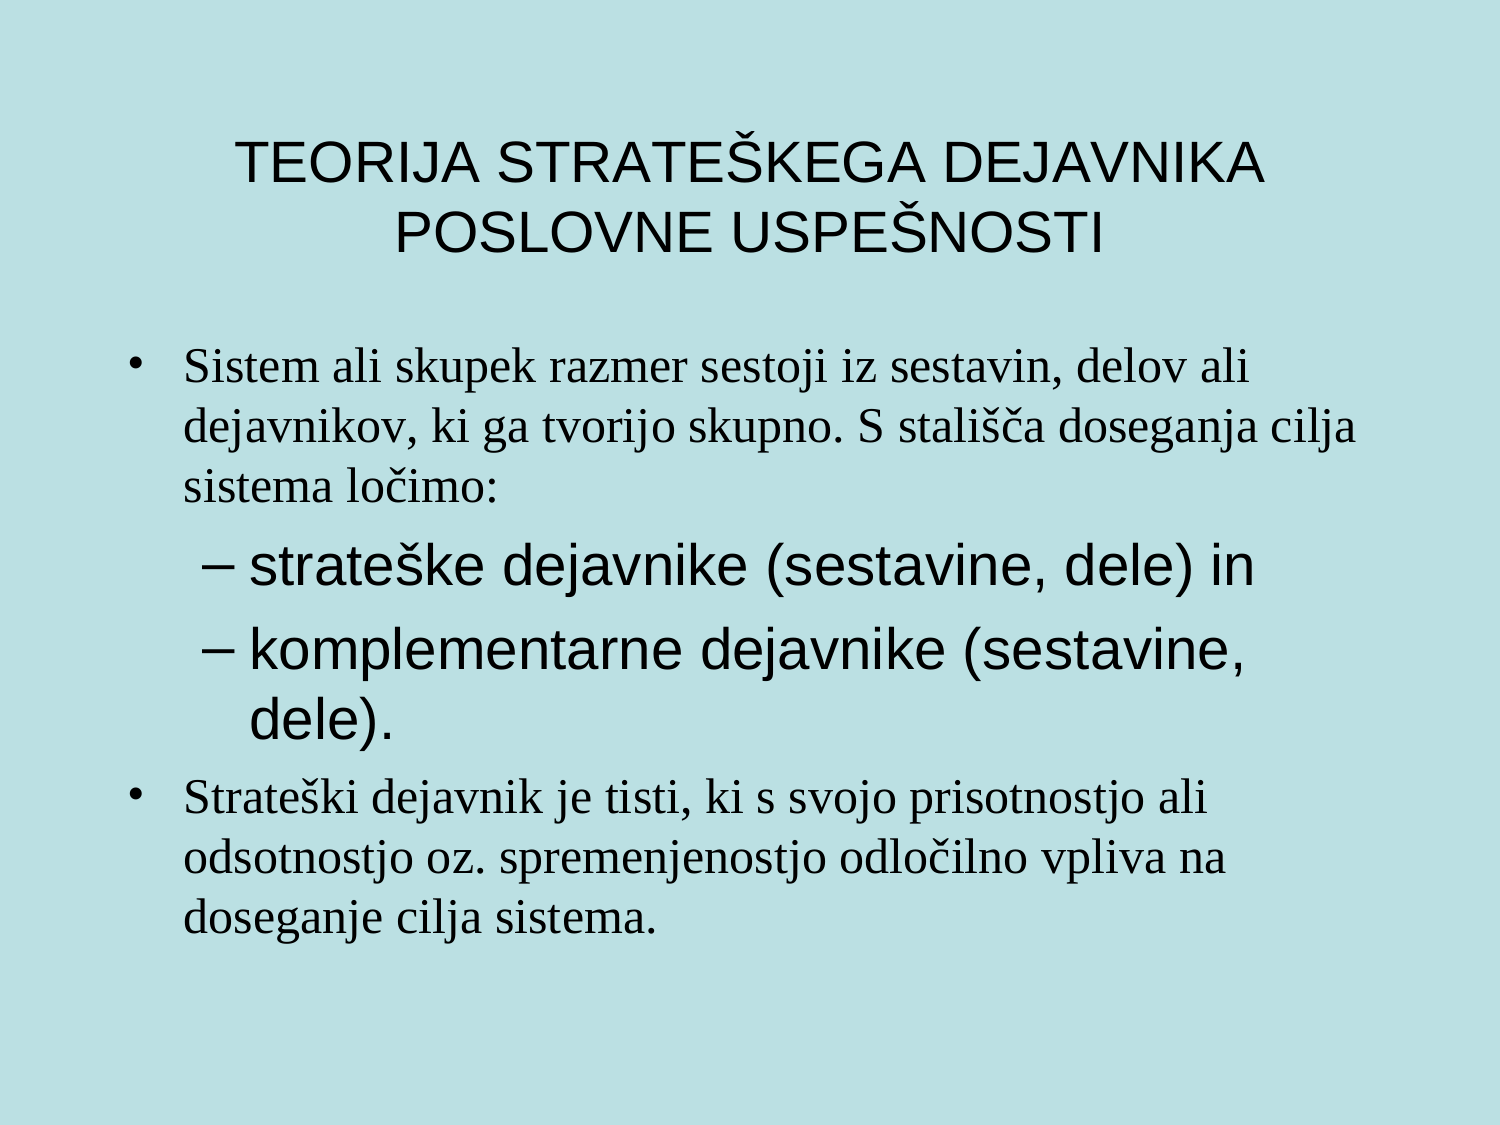

TEORIJA STRATEŠKEGA DEJAVNIKA POSLOVNE USPEŠNOSTI
Sistem ali skupek razmer sestoji iz sestavin, delov ali dejavnikov, ki ga tvorijo skupno. S stališča doseganja cilja sistema ločimo:
strateške dejavnike (sestavine, dele) in
komplementarne dejavnike (sestavine, dele).
Strateški dejavnik je tisti, ki s svojo prisotnostjo ali odsotnostjo oz. spremenjenostjo odločilno vpliva na doseganje cilja sistema.